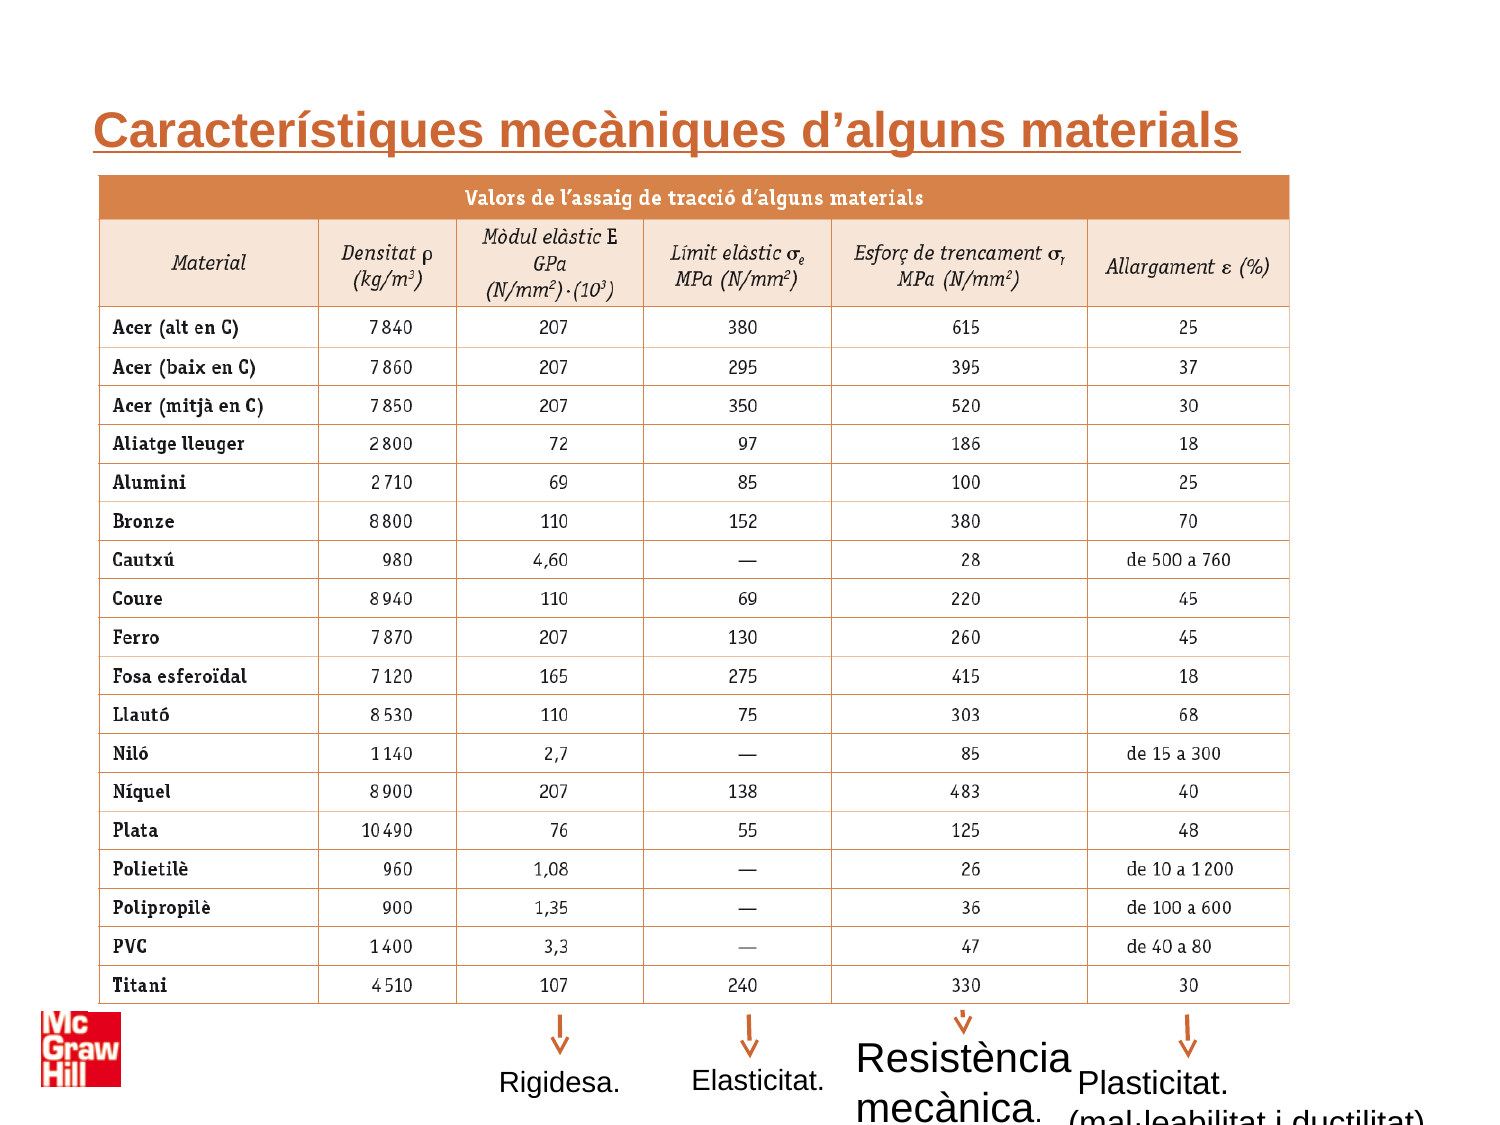

Característiques mecàniques d’alguns materials
Resistència
mecànica.
 Plasticitat.
 (mal·leabilitat i ductilitat)
Elasticitat.
Rigidesa.